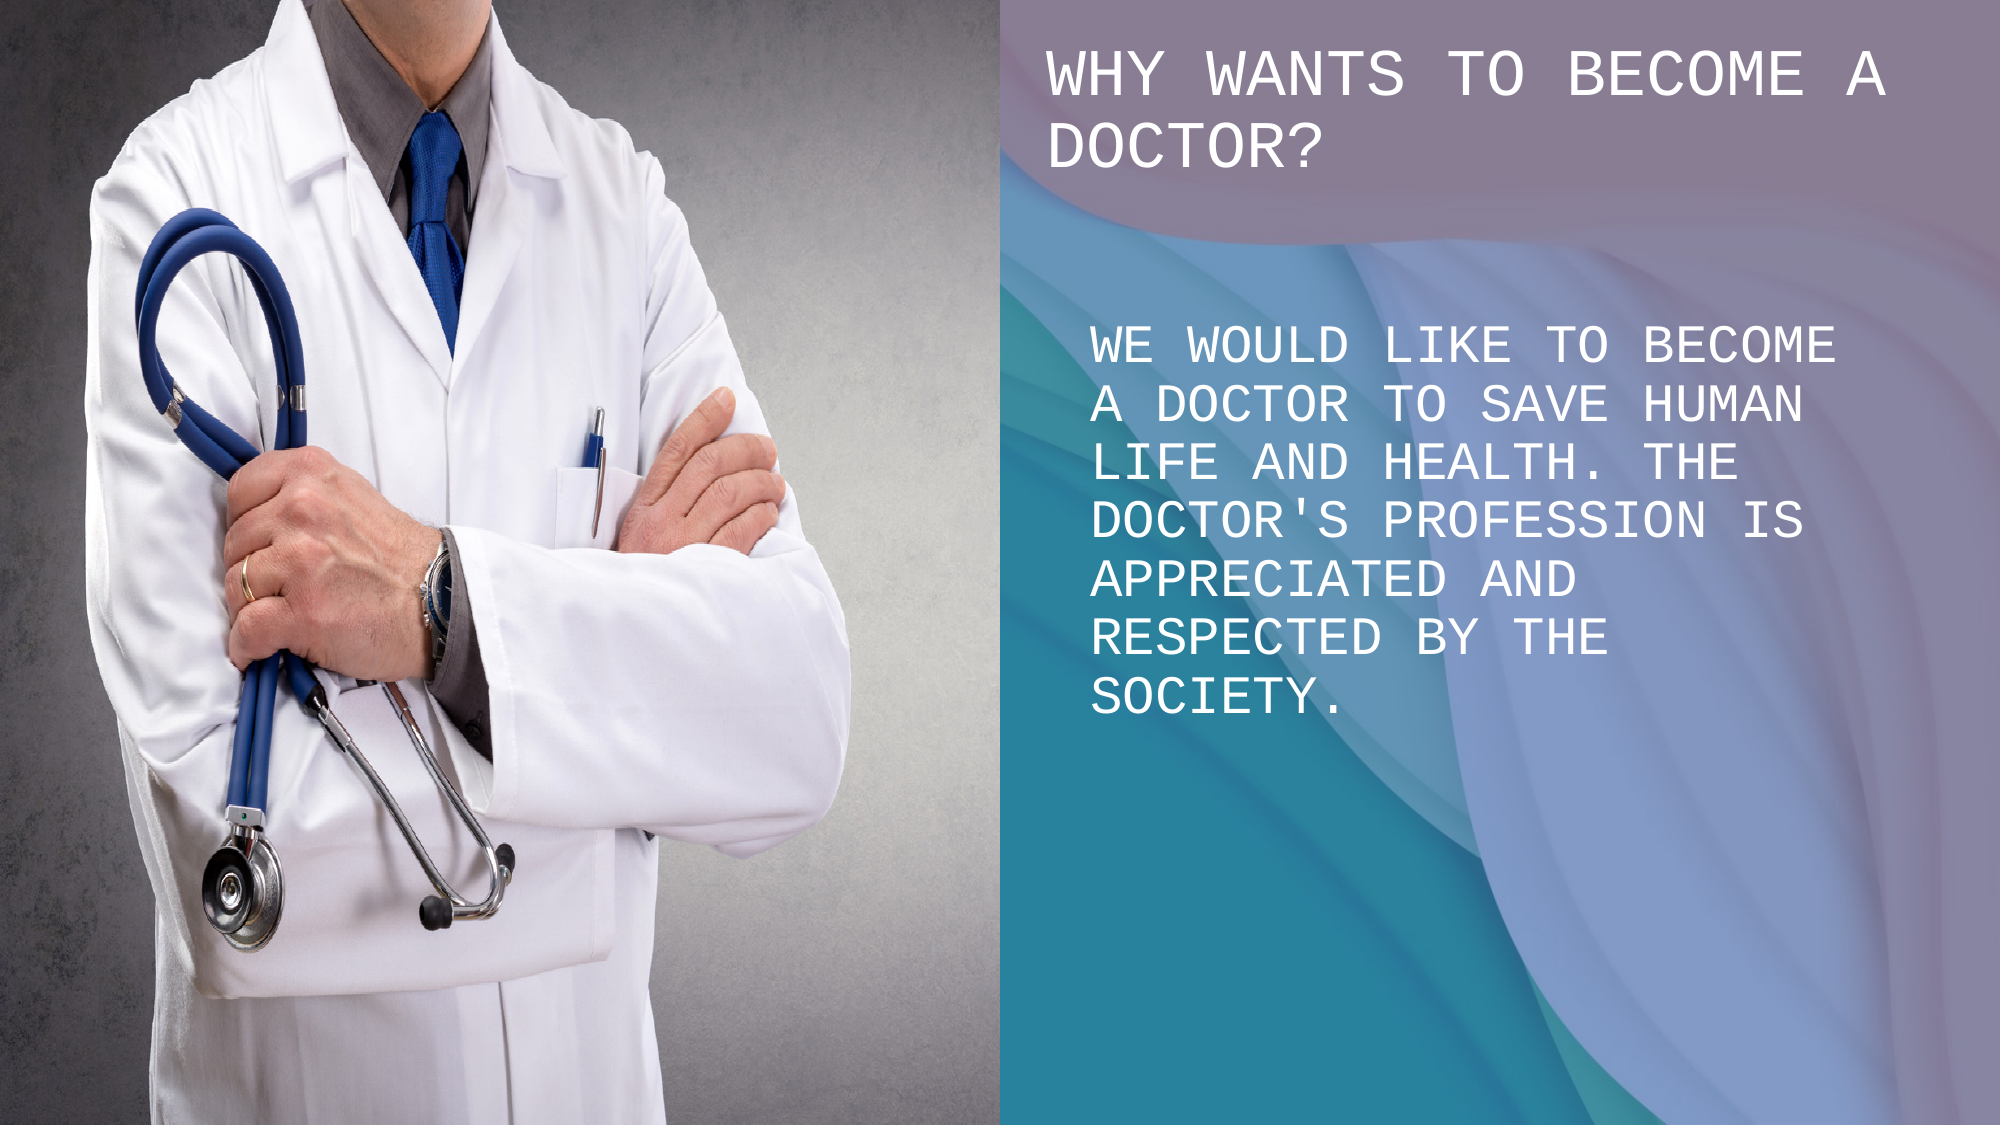

WHY WANTS TO BECOME A DOCTOR?
# WE WOULD LIKE TO BECOME A DOCTOR TO SAVE HUMAN LIFE AND HEALTH. THE DOCTOR'S PROFESSION IS APPRECIATED AND RESPECTED BY THE SOCIETY.